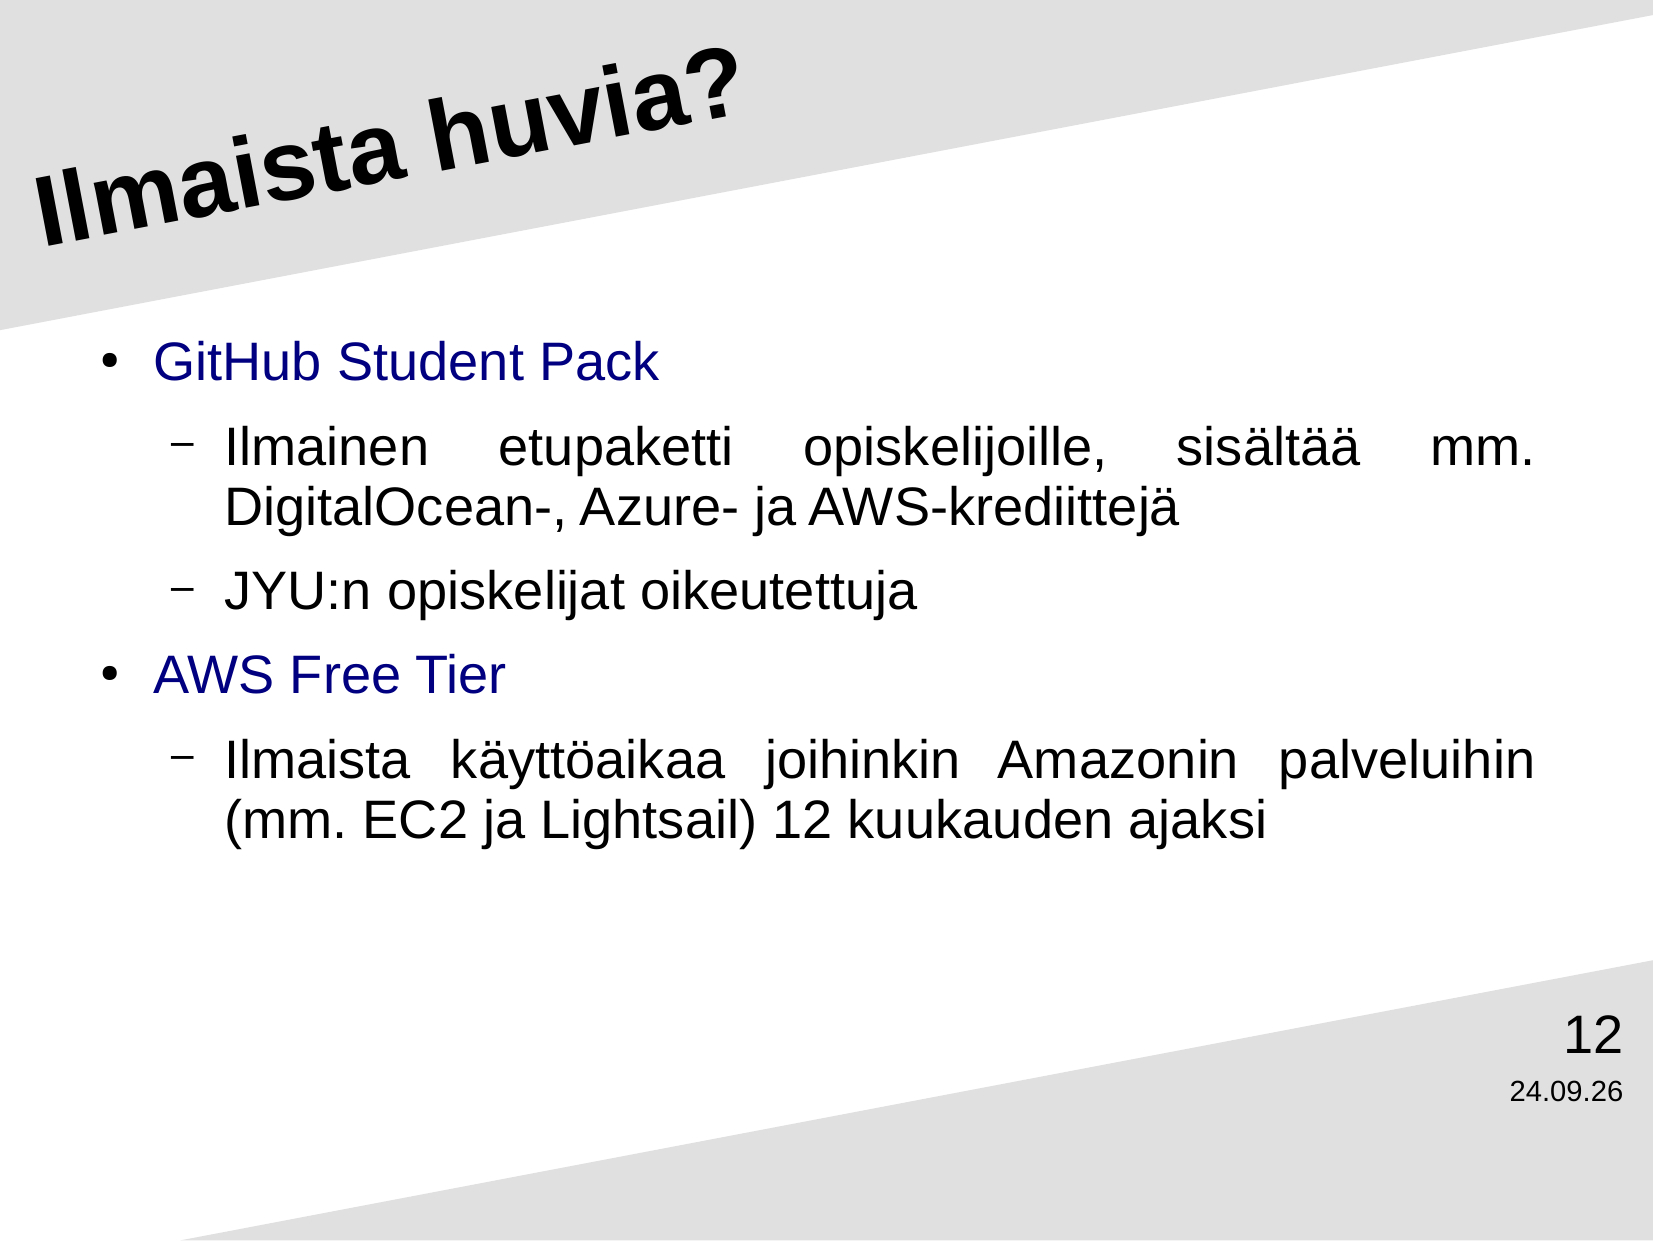

# Ilmaista huvia?
GitHub Student Pack
Ilmainen etupaketti opiskelijoille, sisältää mm. DigitalOcean-, Azure- ja AWS-krediittejä
JYU:n opiskelijat oikeutettuja
AWS Free Tier
Ilmaista käyttöaikaa joihinkin Amazonin palveluihin (mm. EC2 ja Lightsail) 12 kuukauden ajaksi
12